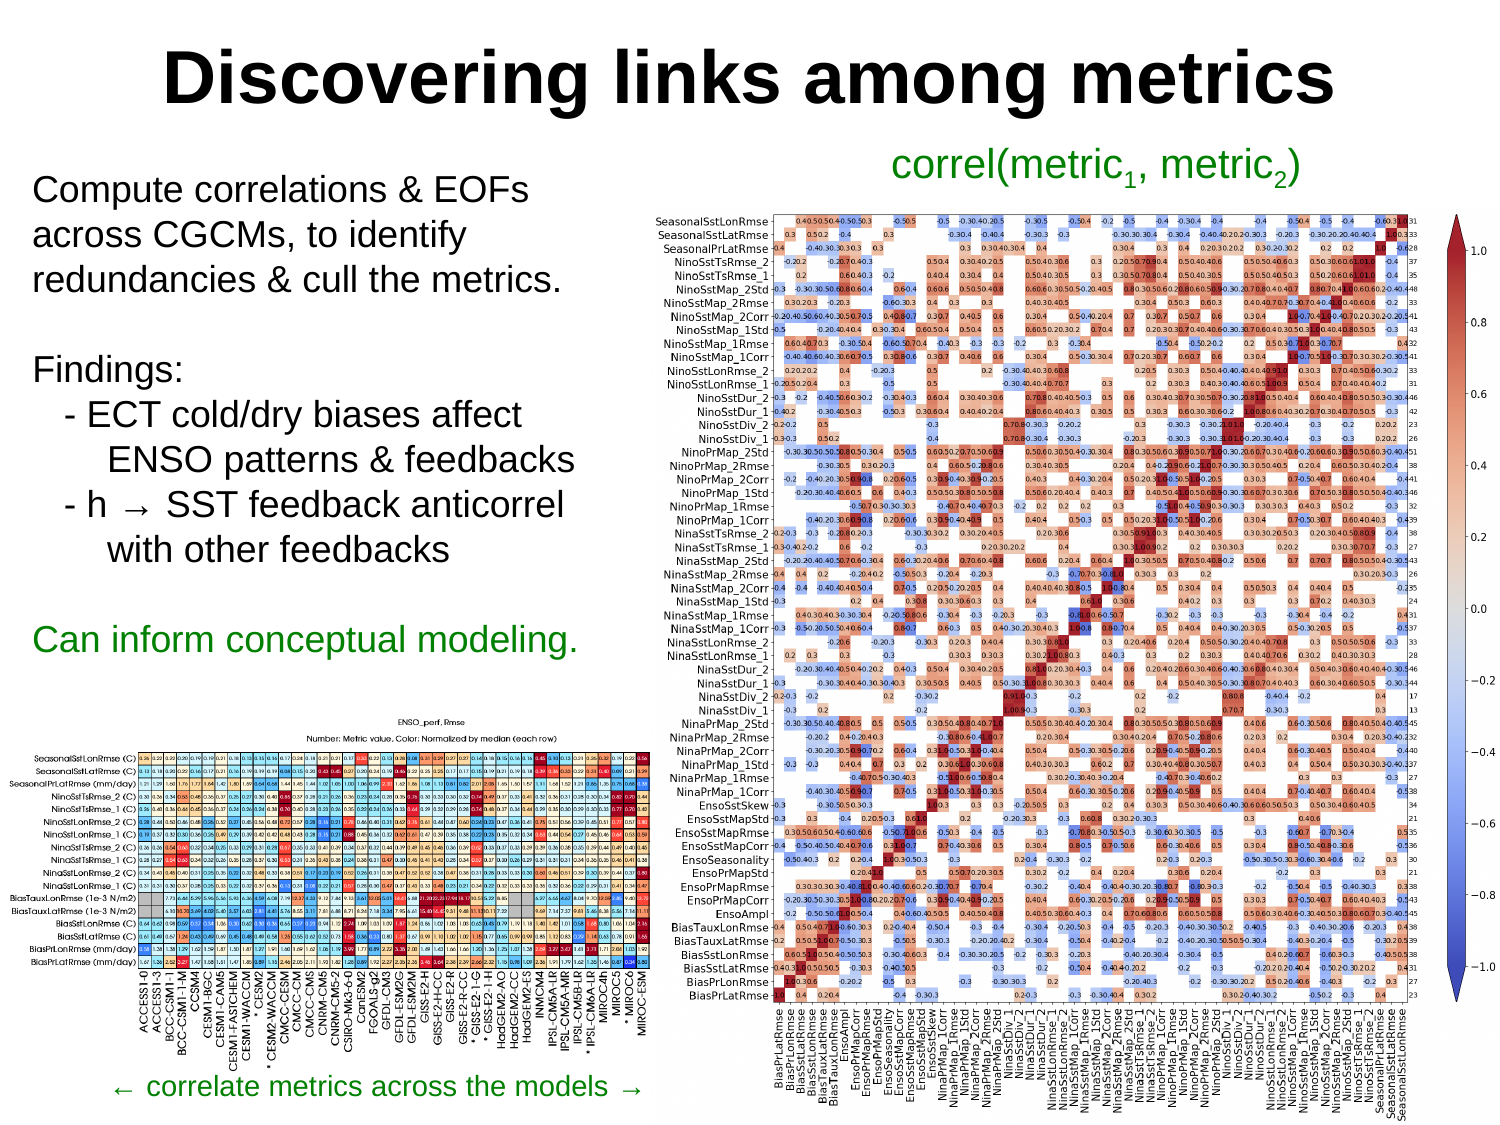

Discovering links among metrics
correl(metric1, metric2)
Compute correlations & EOFs across CGCMs, to identify redundancies & cull the metrics.
Findings:
 - ECT cold/dry biases affect ENSO patterns & feedbacks
 - h → SST feedback anticorrel with other feedbacks
Can inform conceptual modeling.
← correlate metrics across the models →